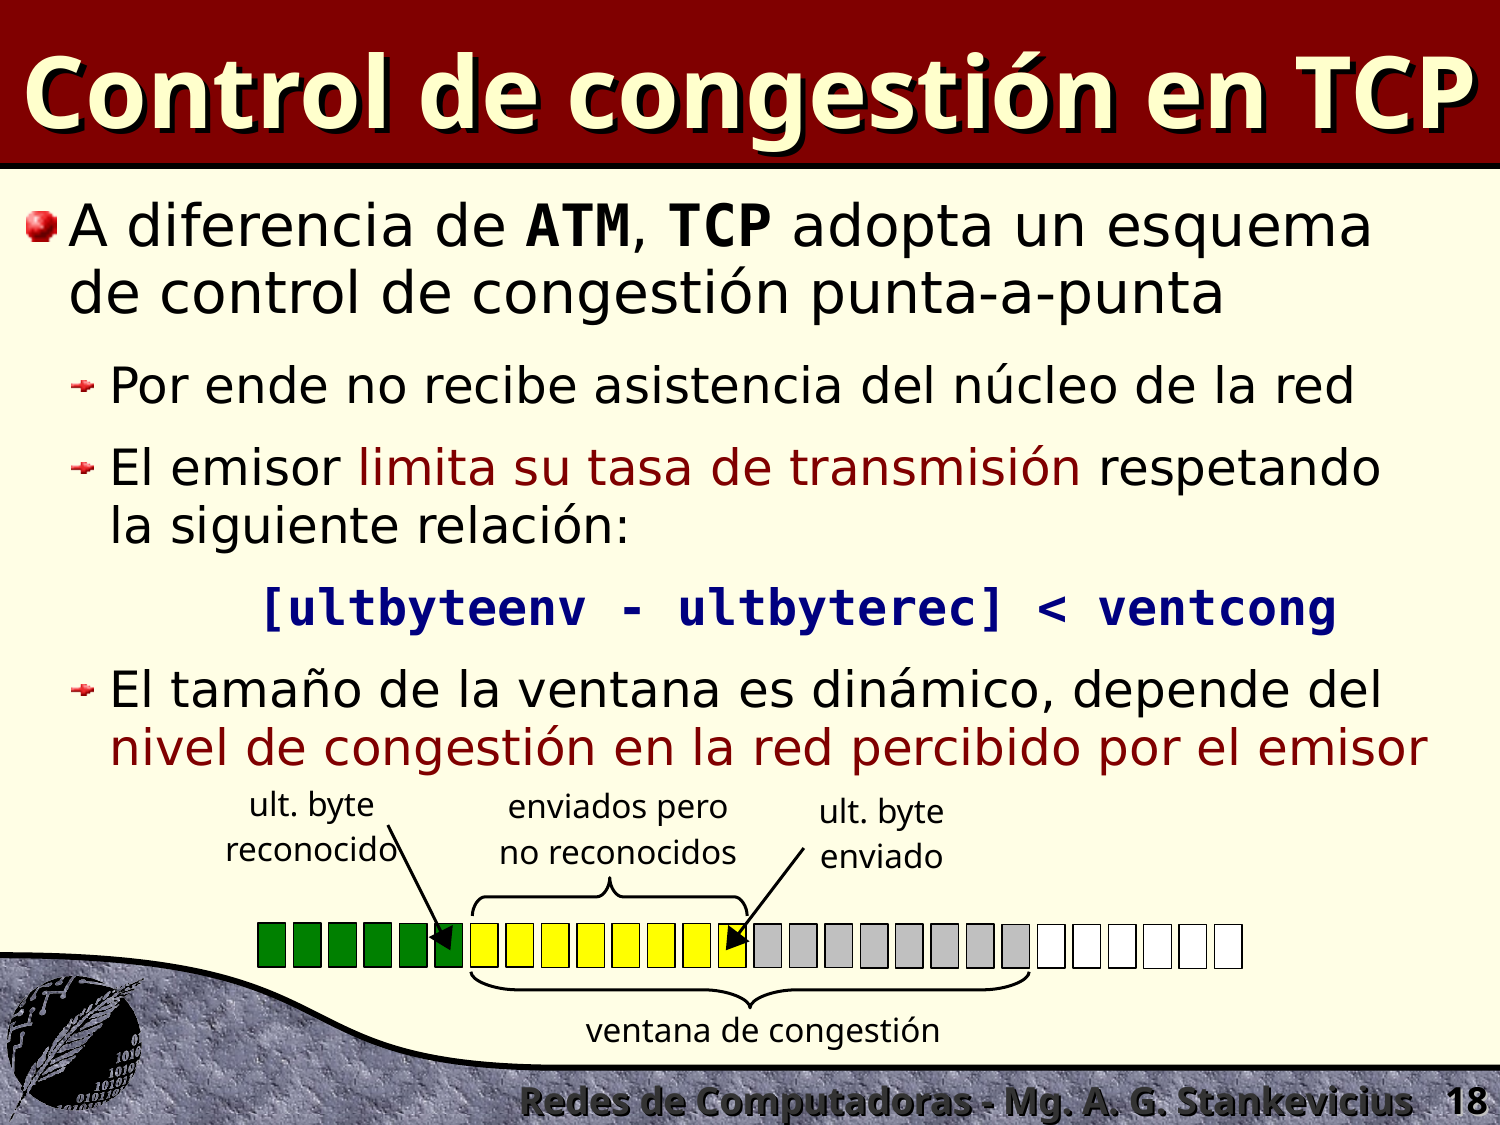

# Control de congestión en TCP
A diferencia de ATM, TCP adopta un esquema
de control de congestión punta-a-punta
Por ende no recibe asistencia del núcleo de la red
El emisor limita su tasa de transmisión respetando
la siguiente relación:
[ultbyteenv - ultbyterec] < ventcong
El tamaño de la ventana es dinámico, depende del nivel de congestión en la red percibido por el emisor
ult. byte
reconocido
enviados pero
no reconocidos
ult. byte
enviado
ventana de congestión
18